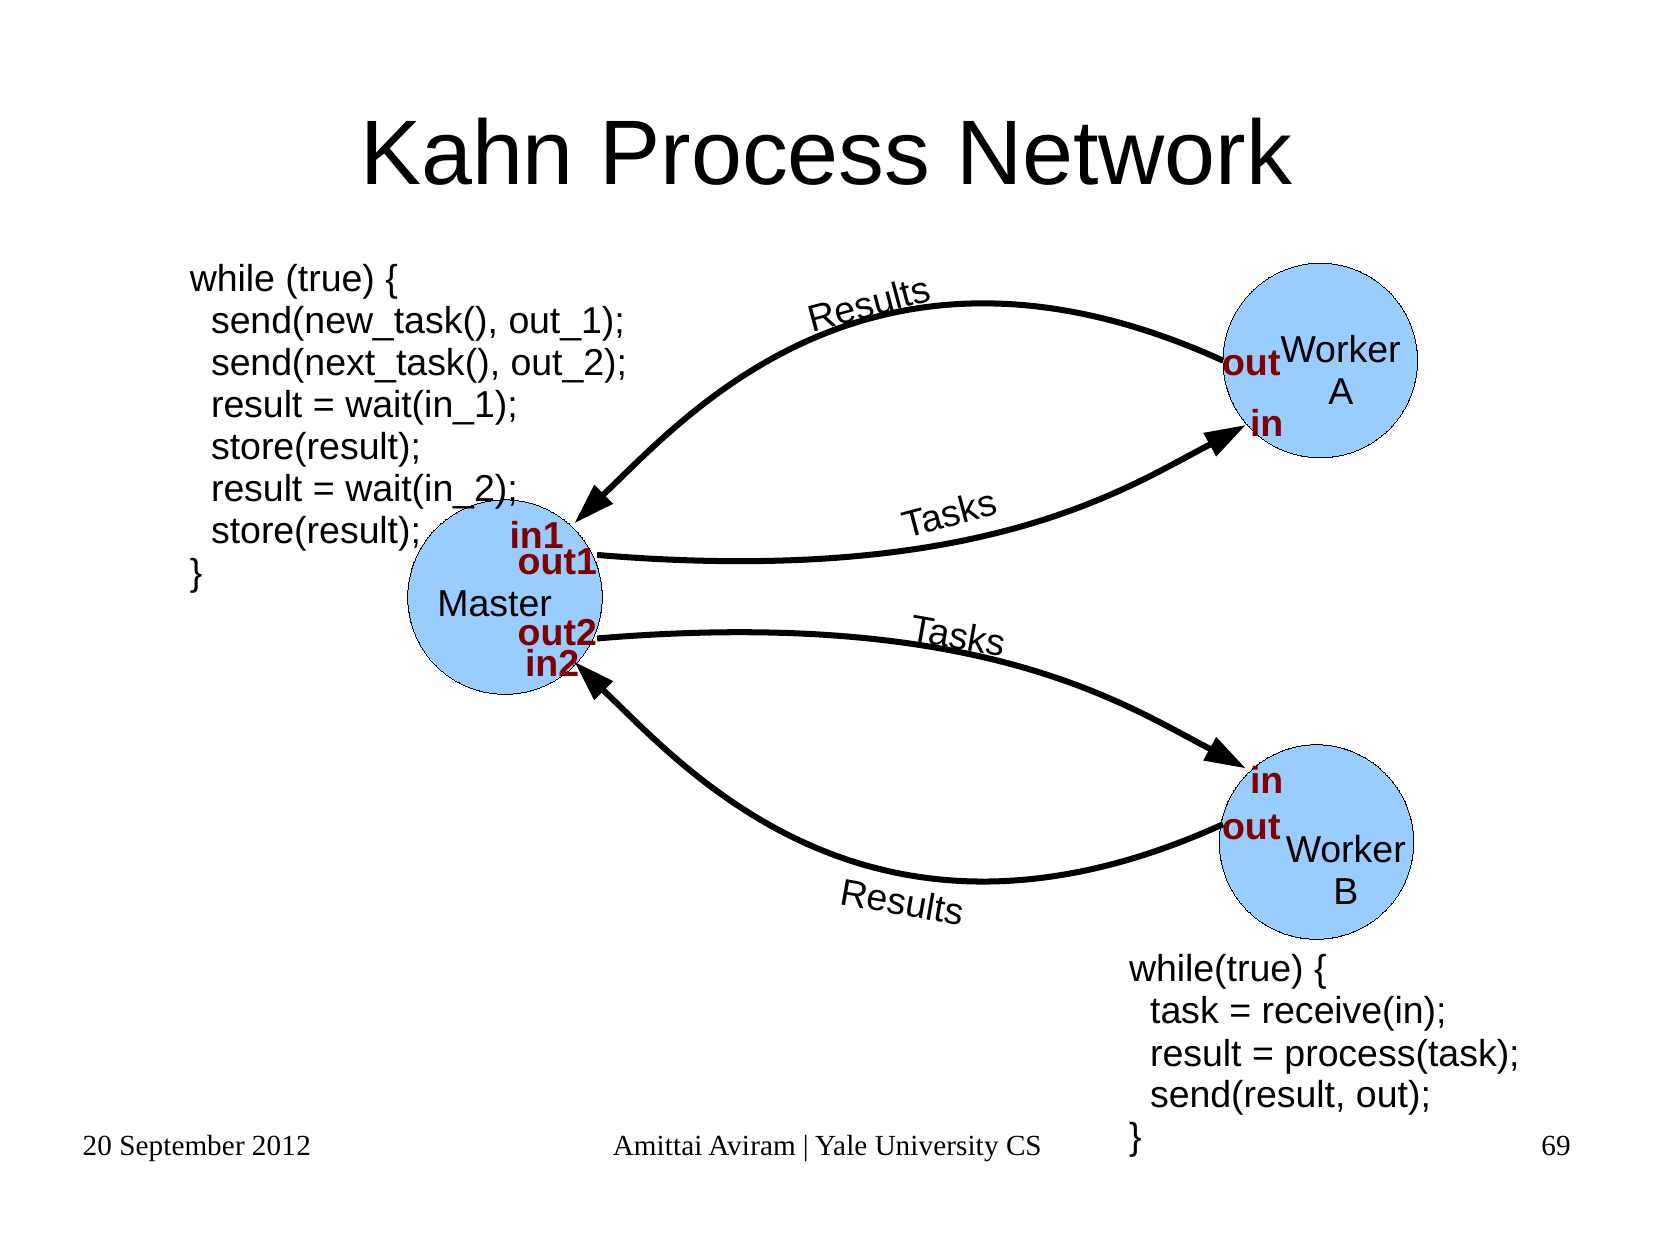

# Kahn Process Network
while (true) {
 send(new_task(), out_1);
 send(next_task(), out_2);
 result = wait(in_1);
 store(result);
 result = wait(in_2);
 store(result);
}
Results
Worker
A
out
in
Tasks
in1
out1
Master
out2
Tasks
in2
in
out
Worker
B
Results
while(true) {
 task = receive(in);
 result = process(task);
 send(result, out);
}
69